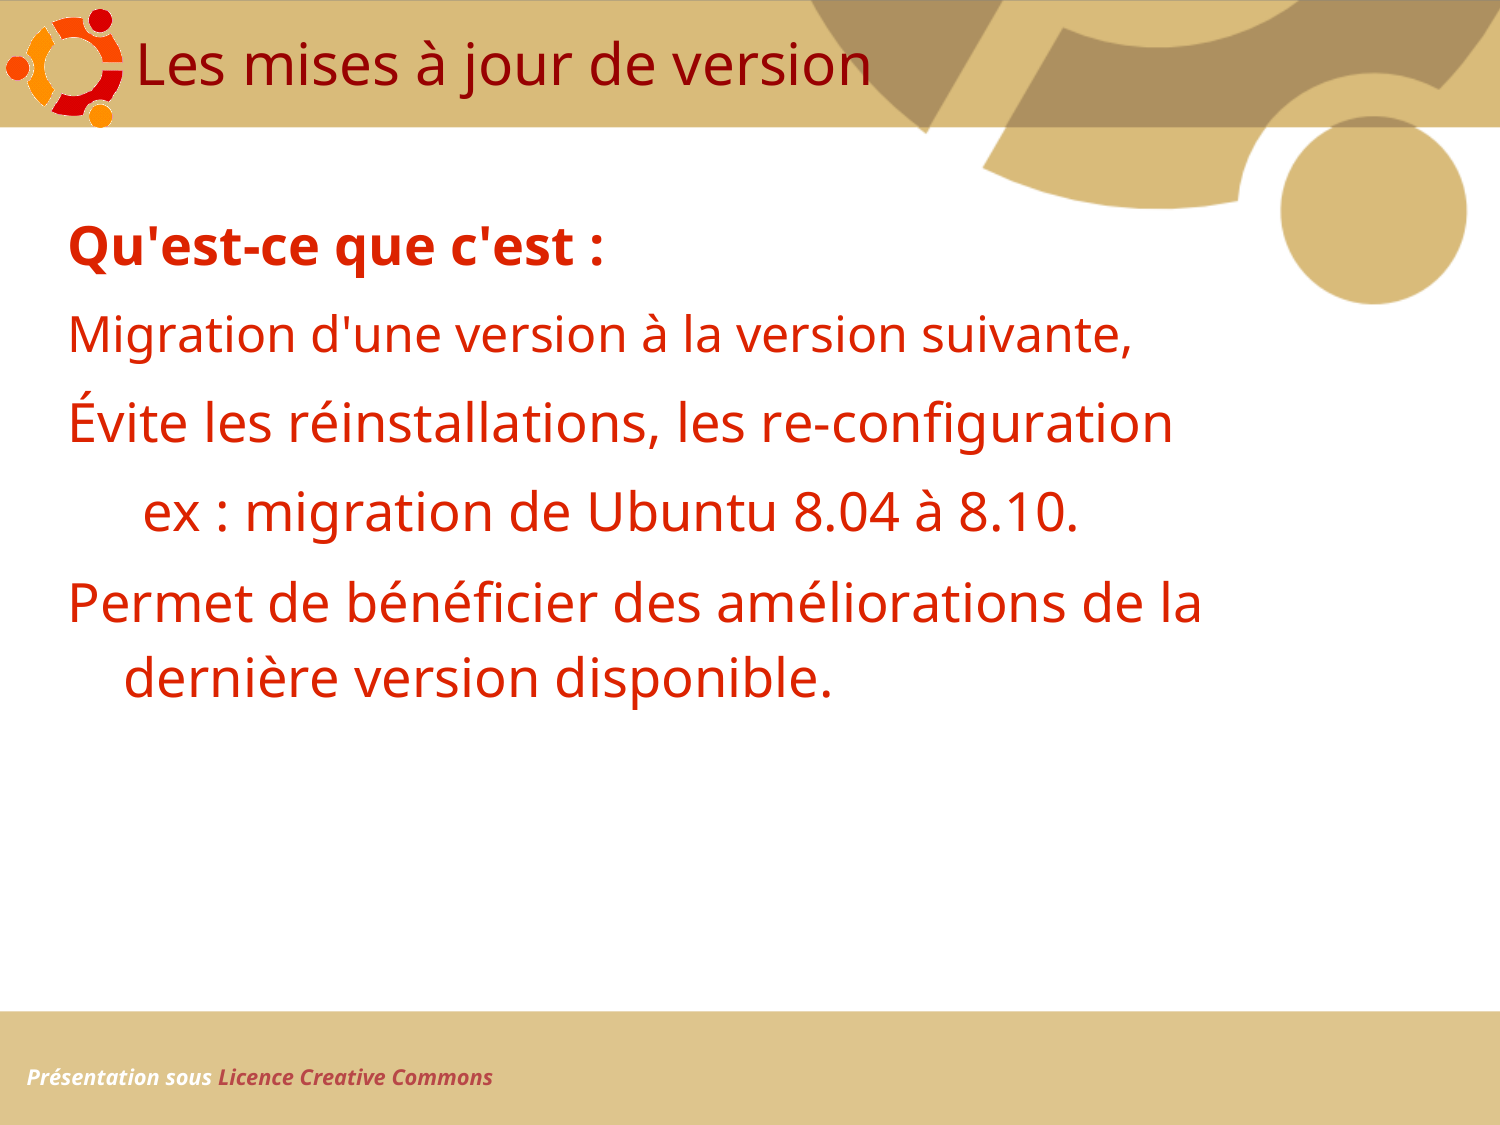

# Les mises à jour de version
Qu'est-ce que c'est :
Migration d'une version à la version suivante,
Évite les réinstallations, les re-configuration
ex : migration de Ubuntu 8.04 à 8.10.
Permet de bénéficier des améliorations de la dernière version disponible.